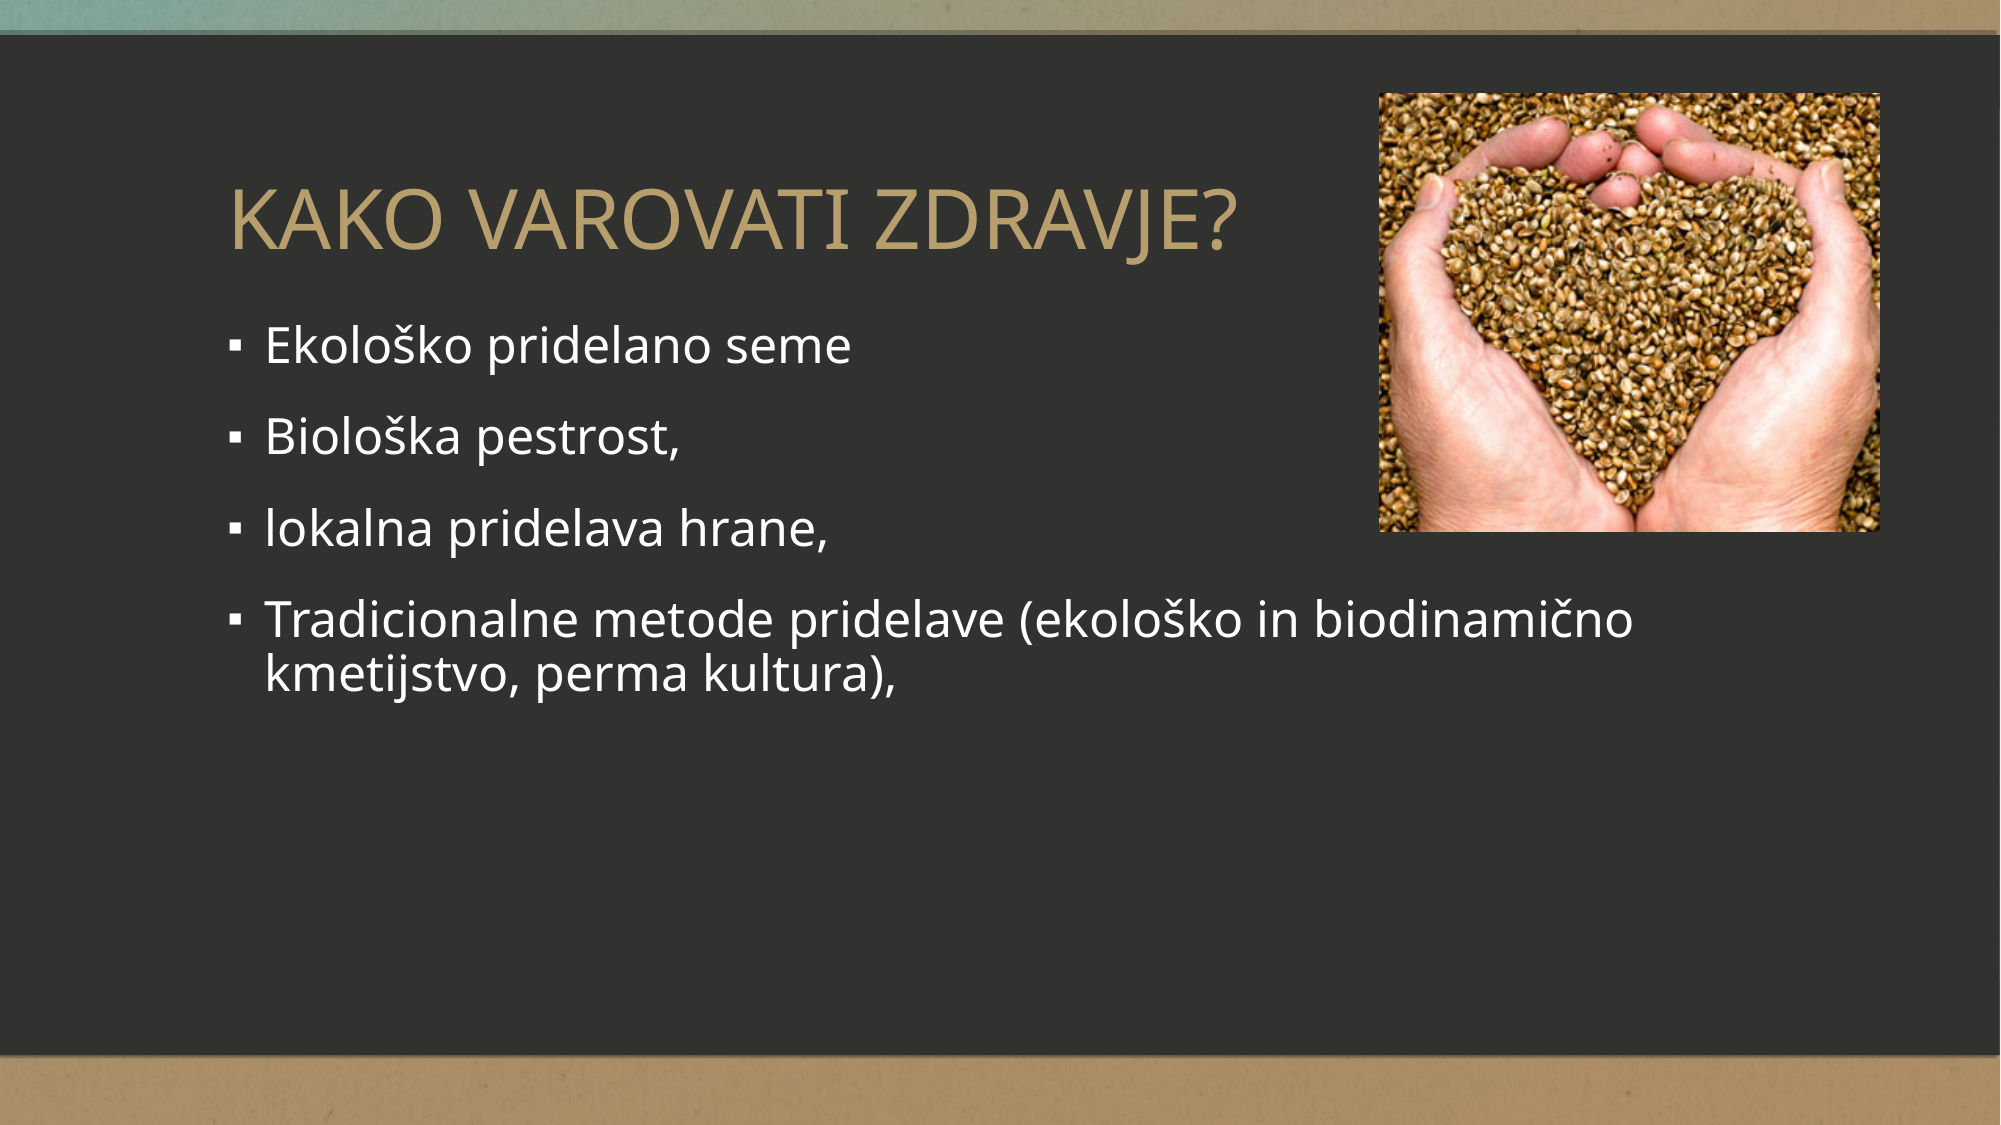

# KAKO VAROVATI ZDRAVJE?
Ekološko pridelano seme
Biološka pestrost,
lokalna pridelava hrane,
Tradicionalne metode pridelave (ekološko in biodinamično kmetijstvo, perma kultura),